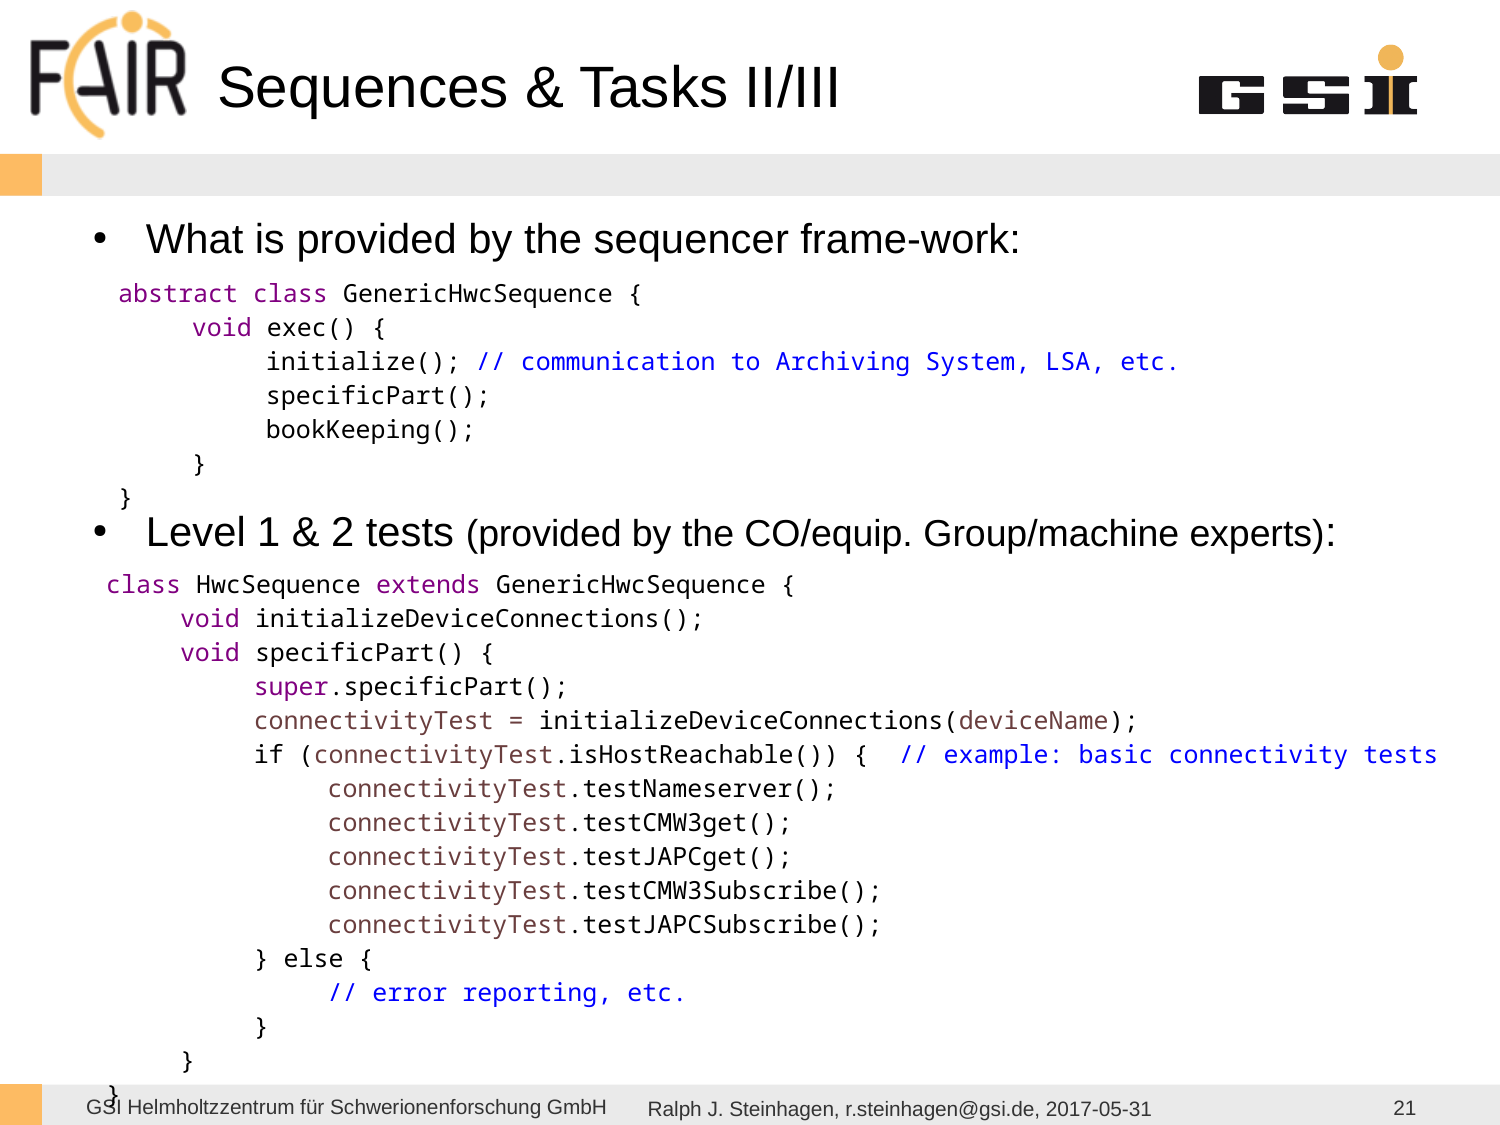

# Sequences & Tasks II/III
What is provided by the sequencer frame-work:
Level 1 & 2 tests (provided by the CO/equip. Group/machine experts):
abstract class GenericHwcSequence {
	void exec() {
		initialize(); // communication to Archiving System, LSA, etc.
		specificPart();
		bookKeeping();
 	}
}
class HwcSequence extends GenericHwcSequence {
	void initializeDeviceConnections();
	void specificPart() {
		super.specificPart();
		connectivityTest = initializeDeviceConnections(deviceName);
		if (connectivityTest.isHostReachable()) { // example: basic connectivity tests
			connectivityTest.testNameserver();
			connectivityTest.testCMW3get();
			connectivityTest.testJAPCget();
			connectivityTest.testCMW3Subscribe();
			connectivityTest.testJAPCSubscribe();
		} else {
			// error reporting, etc.
		}
	}
}